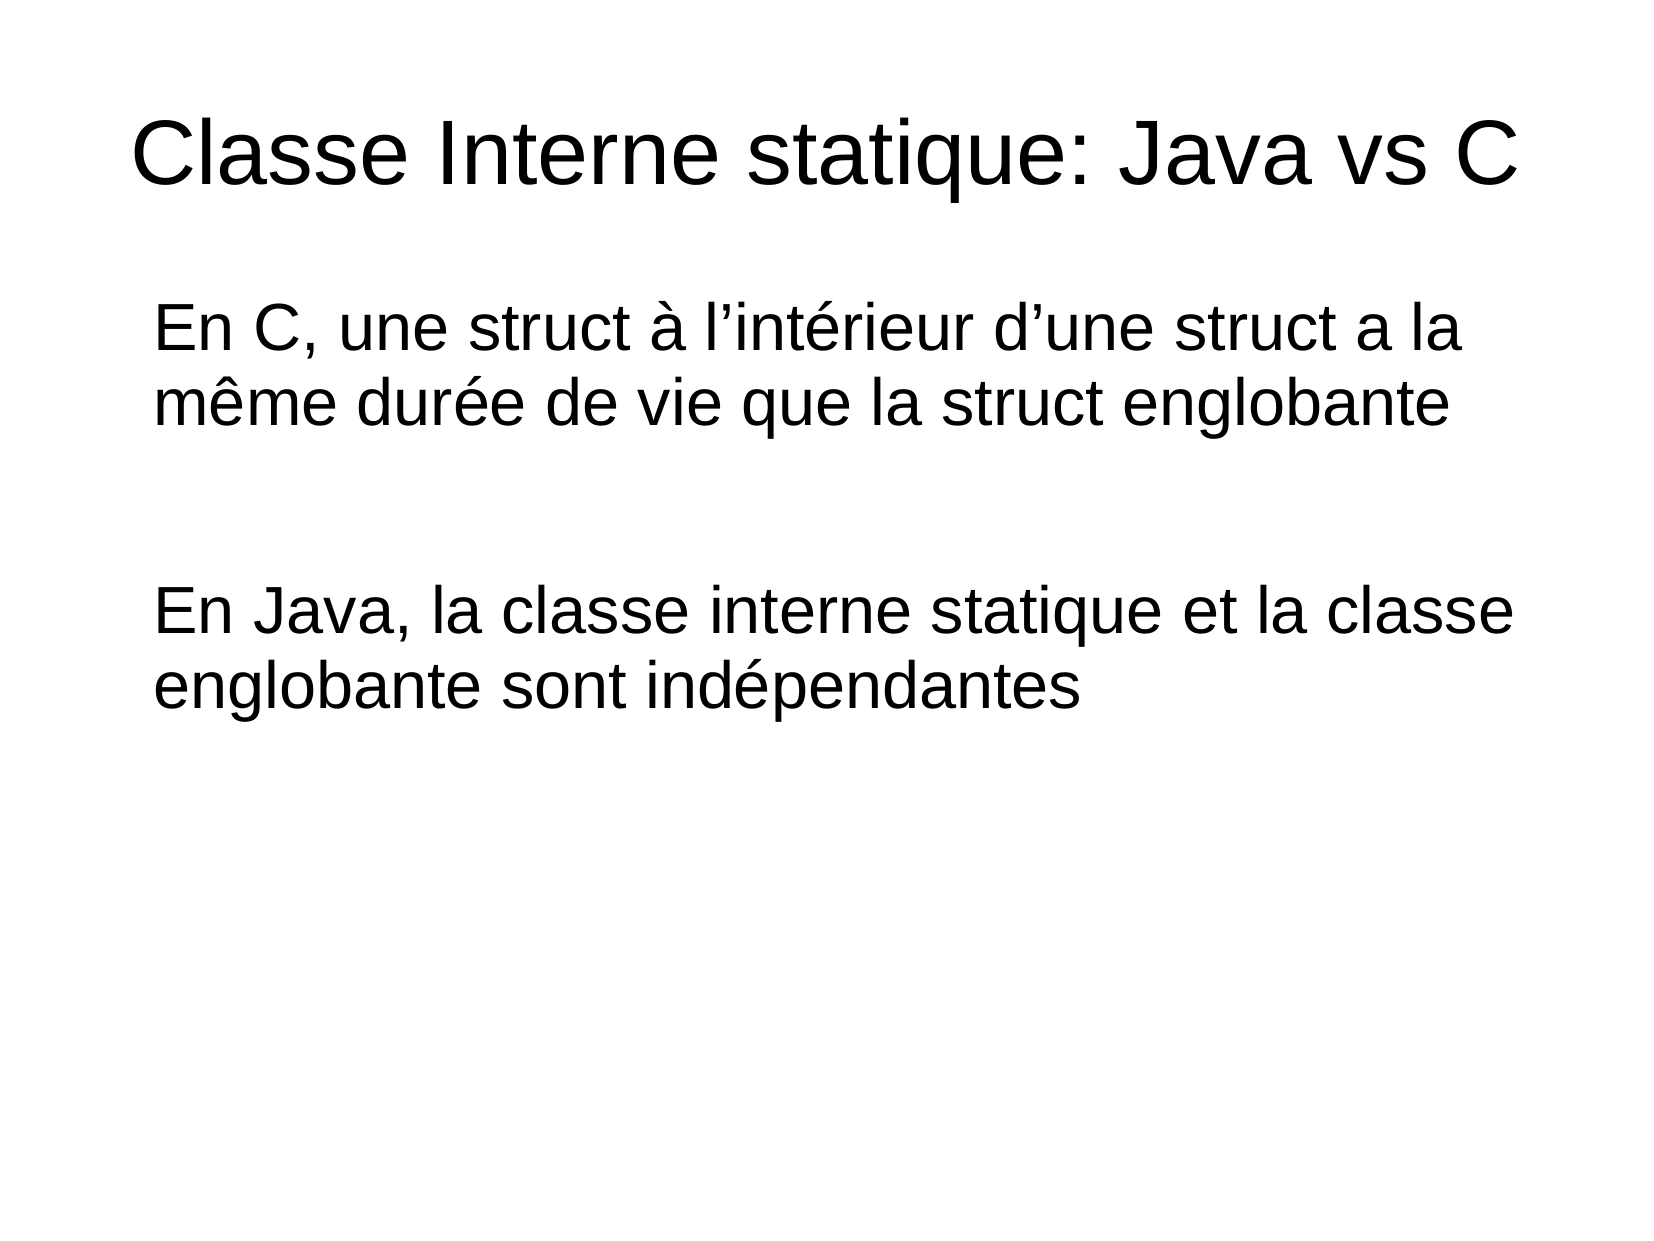

# Classe Interne statique: Java vs C
En C, une struct à l’intérieur d’une struct a la même durée de vie que la struct englobante
En Java, la classe interne statique et la classe englobante sont indépendantes